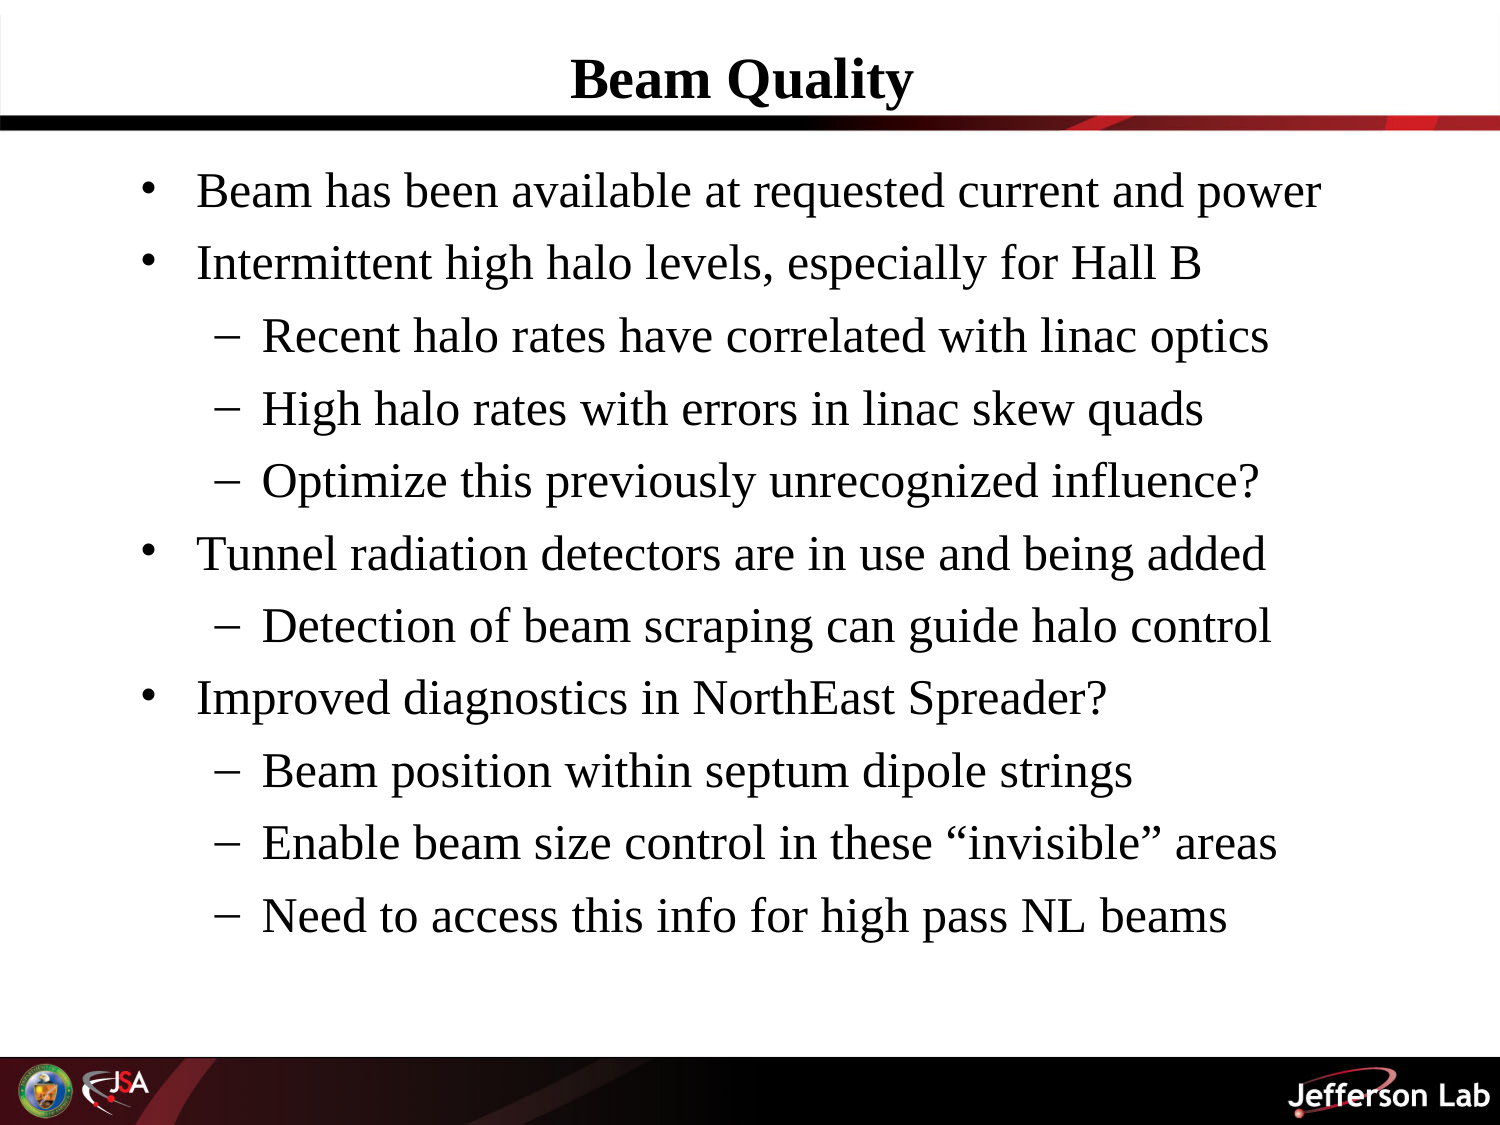

# Beam Quality
Beam has been available at requested current and power
Intermittent high halo levels, especially for Hall B
Recent halo rates have correlated with linac optics
High halo rates with errors in linac skew quads
Optimize this previously unrecognized influence?
Tunnel radiation detectors are in use and being added
Detection of beam scraping can guide halo control
Improved diagnostics in NorthEast Spreader?
Beam position within septum dipole strings
Enable beam size control in these “invisible” areas
Need to access this info for high pass NL beams